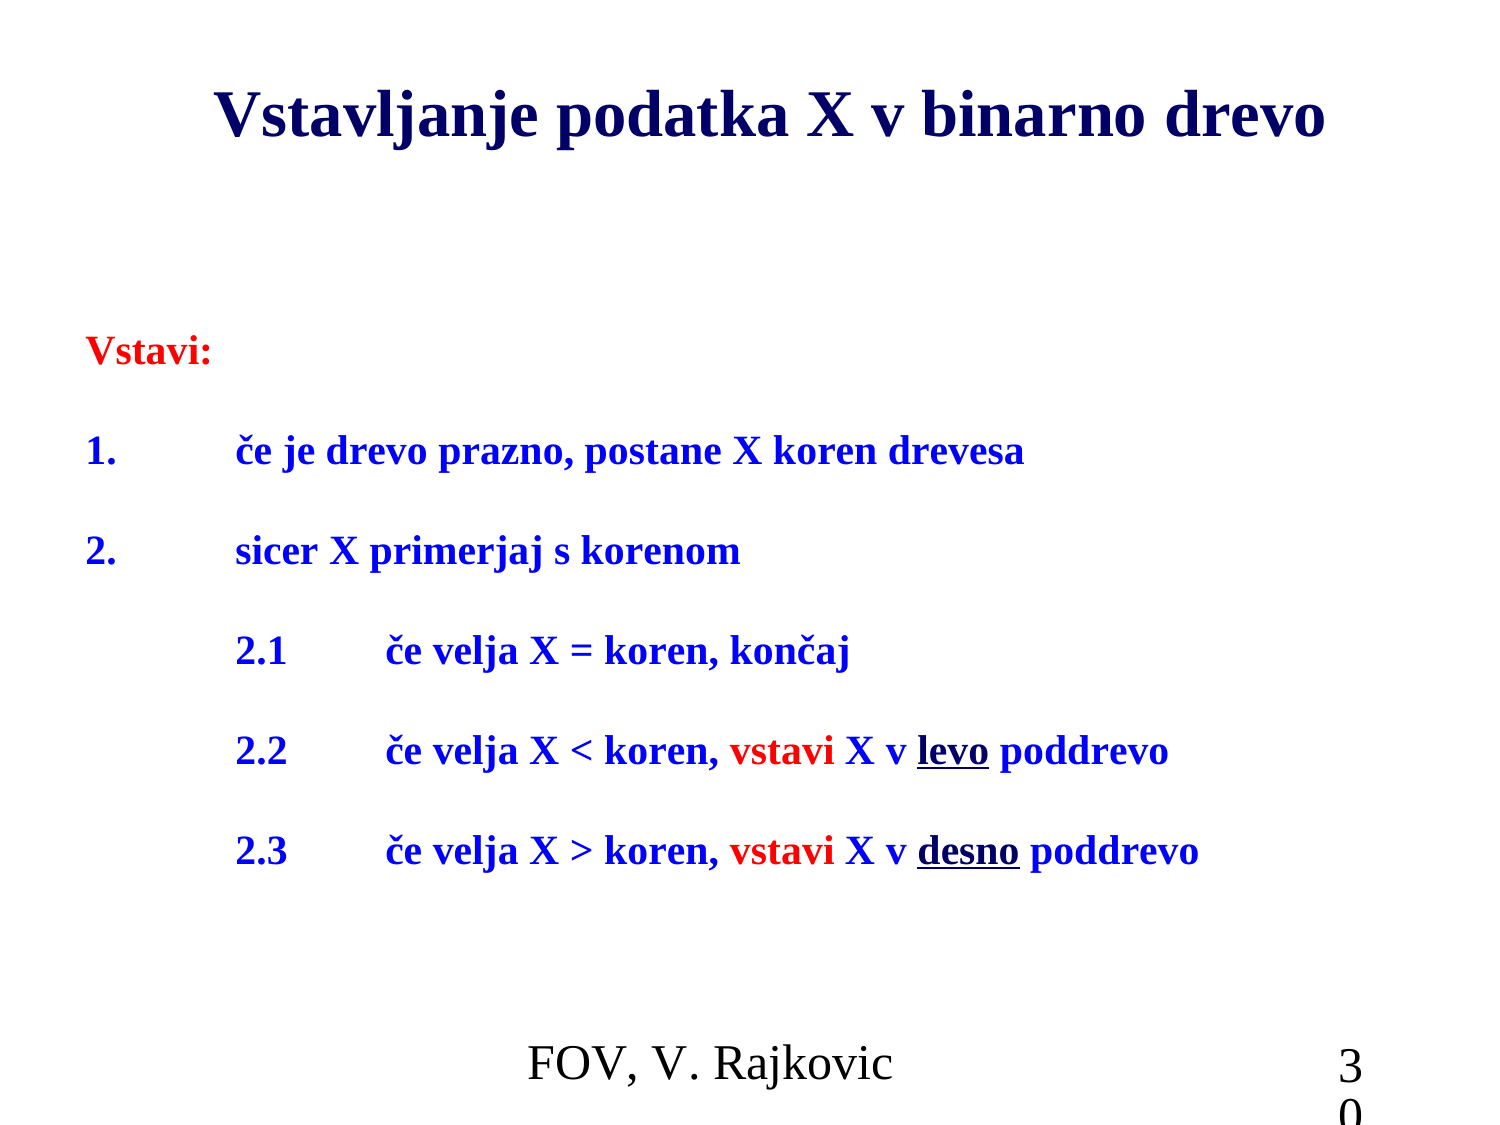

Vstavljanje podatka X v binarno drevo
Vstavi:
1.	če je drevo prazno, postane X koren drevesa
2.	sicer X primerjaj s korenom
	2.1	če velja X = koren, končaj
	2.2	če velja X < koren, vstavi X v levo poddrevo
	2.3	če velja X > koren, vstavi X v desno poddrevo
FOV, V. Rajkovic
30